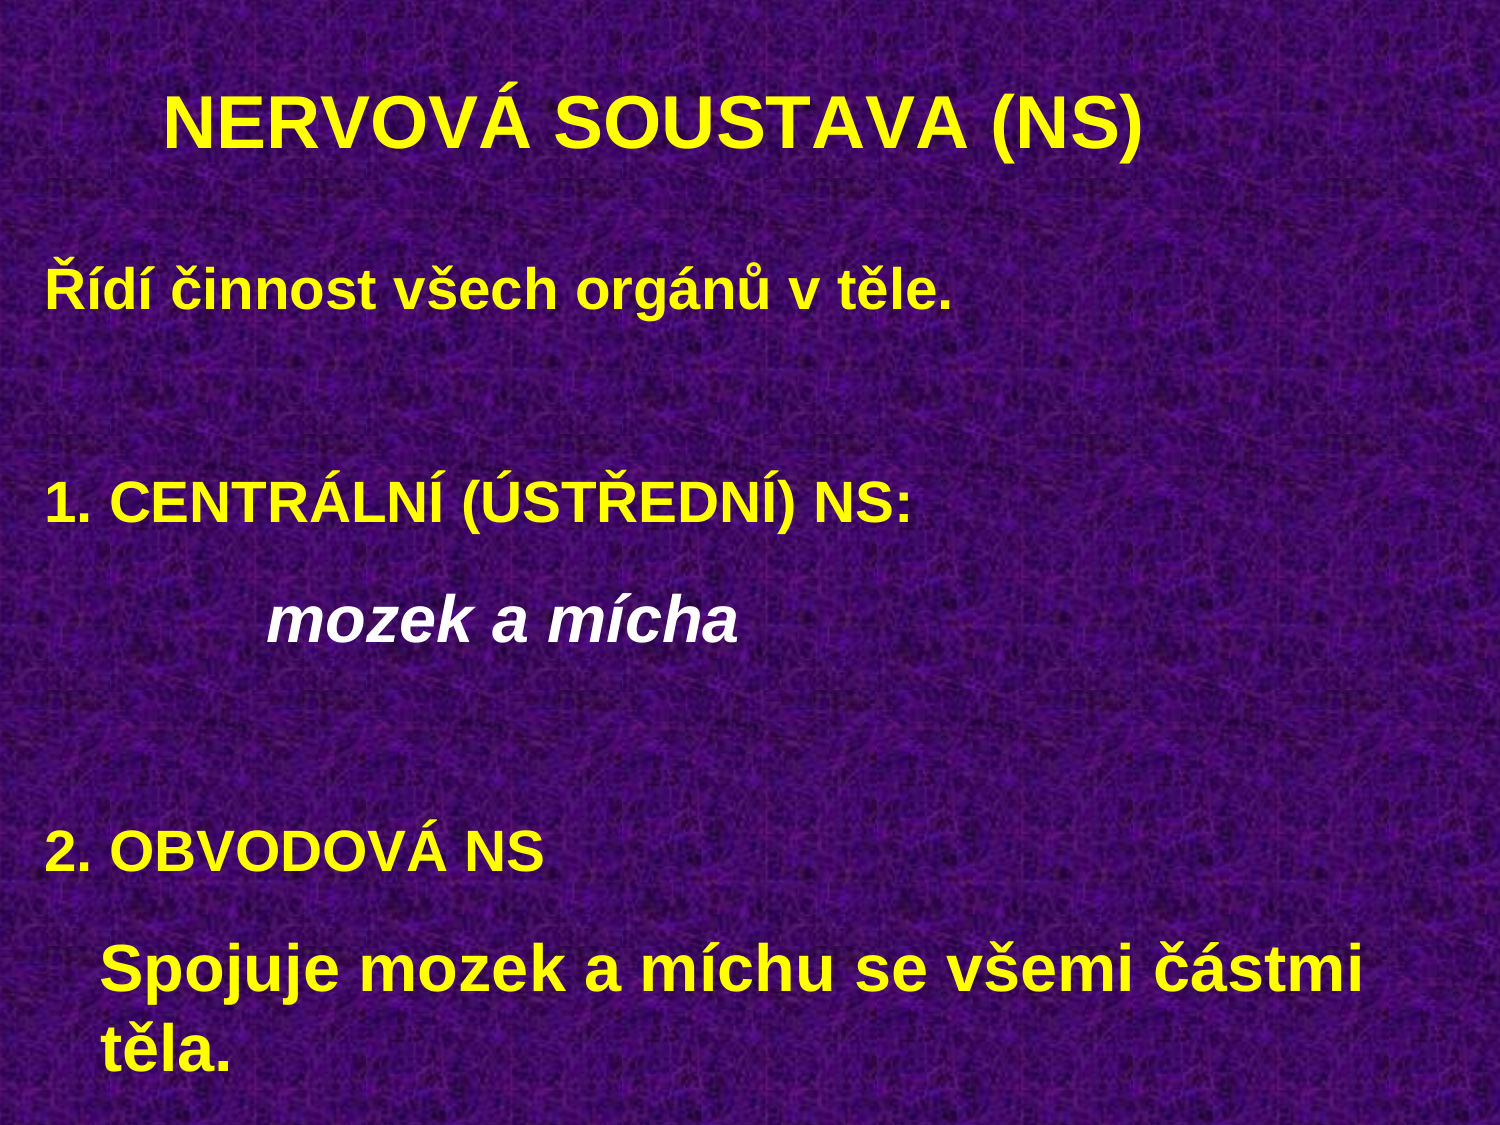

NERVOVÁ SOUSTAVA (NS)
Řídí činnost všech orgánů v těle.
1. CENTRÁLNÍ (ÚSTŘEDNÍ) NS:
 mozek a mícha
2. OBVODOVÁ NS
 Spojuje mozek a míchu se všemi částmi těla.